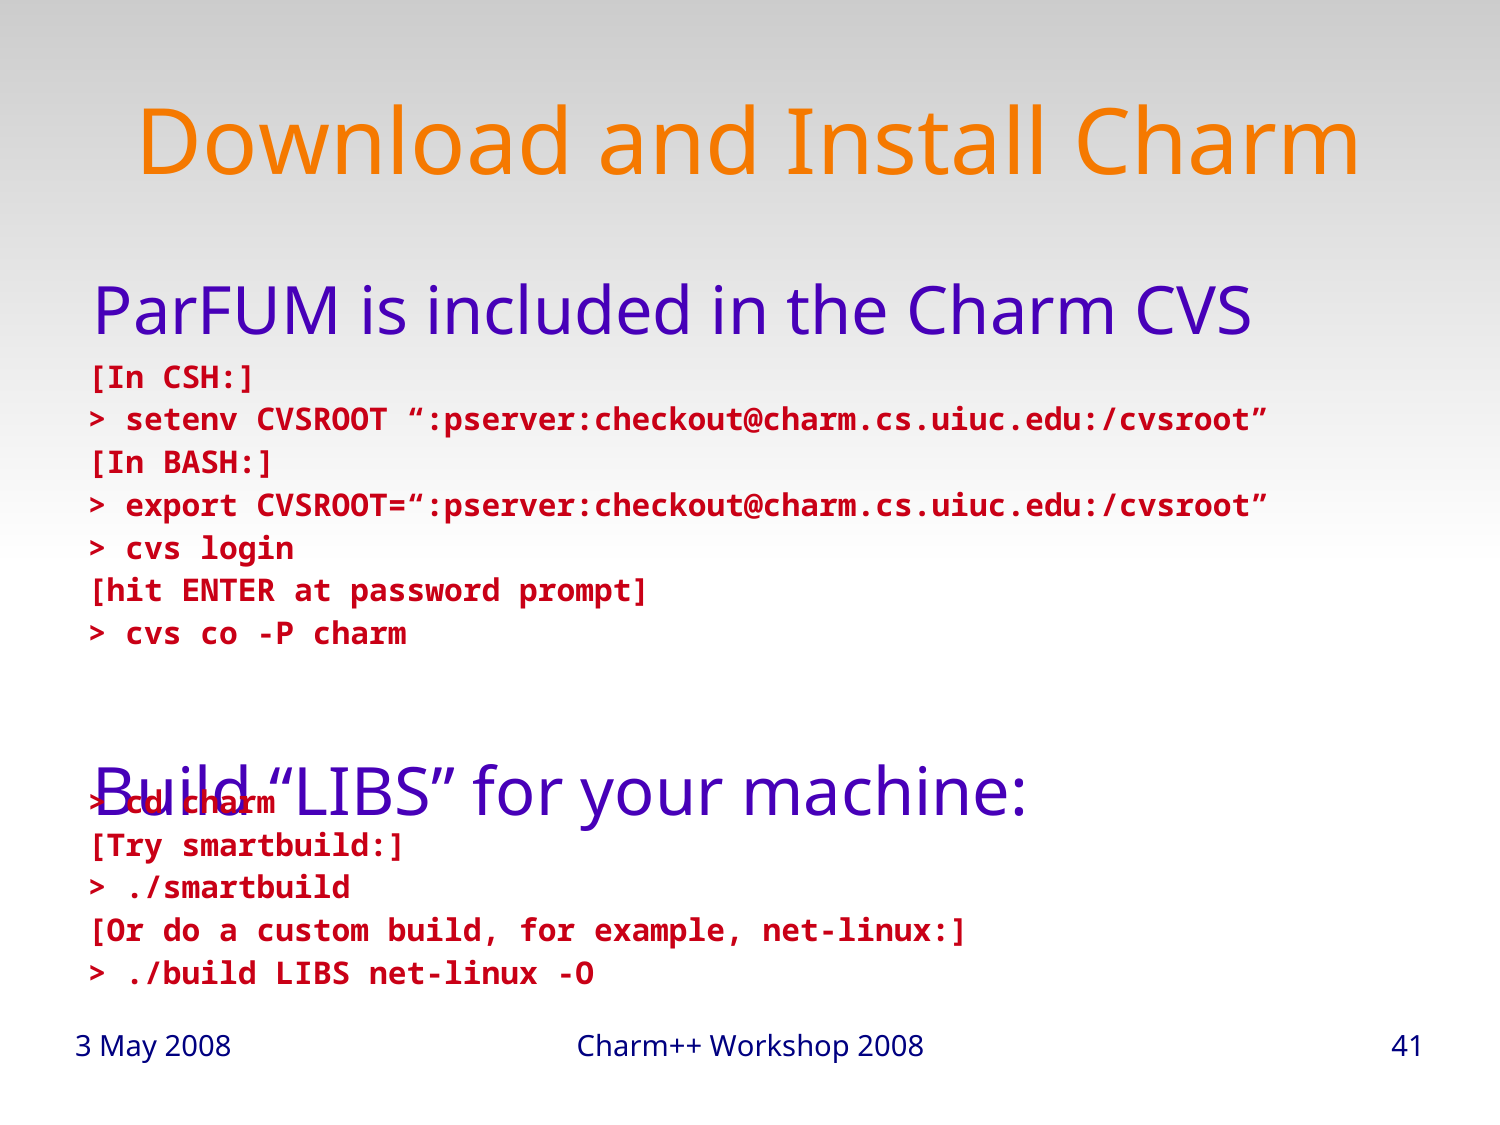

# Download and Install Charm
ParFUM is included in the Charm CVS
Build “LIBS” for your machine:
[In CSH:]
> setenv CVSROOT “:pserver:checkout@charm.cs.uiuc.edu:/cvsroot”
[In BASH:]
> export CVSROOT=“:pserver:checkout@charm.cs.uiuc.edu:/cvsroot”
> cvs login
[hit ENTER at password prompt]
> cvs co -P charm
> cd charm
[Try smartbuild:]
> ./smartbuild
[Or do a custom build, for example, net-linux:]
> ./build LIBS net-linux -O
3 May 2008
Charm++ Workshop 2008
41